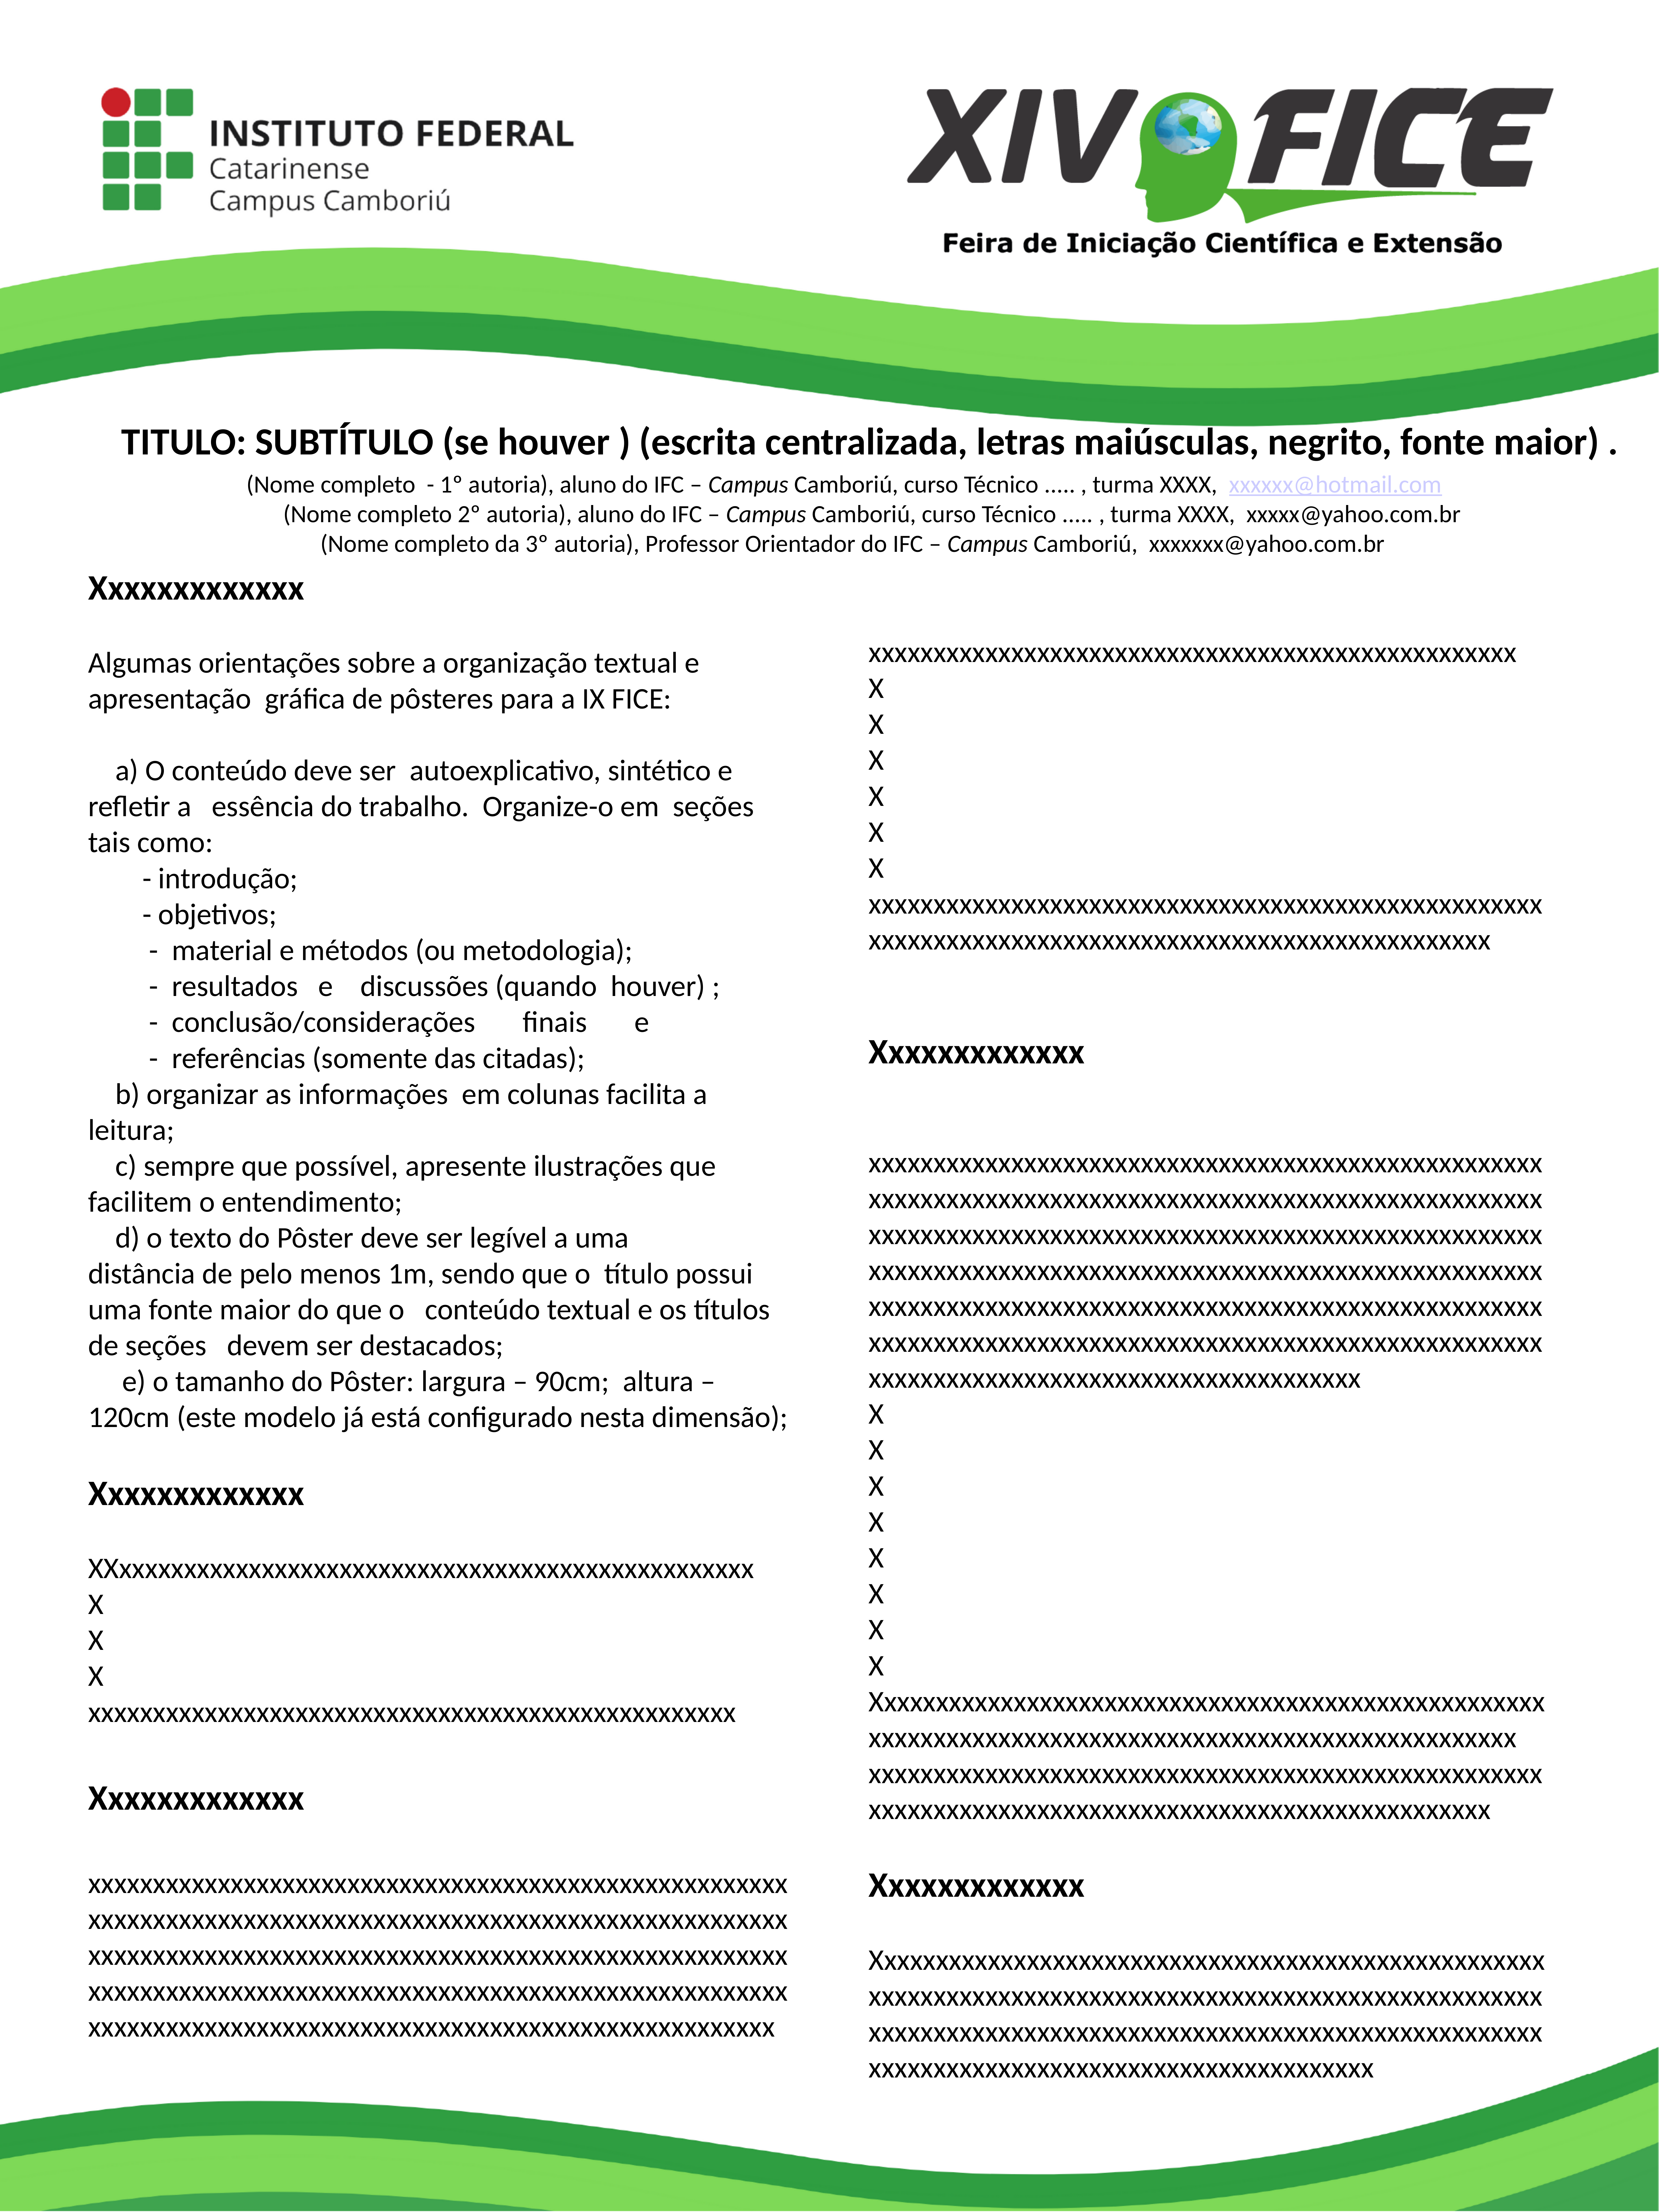

TITULO: SUBTÍTULO (se houver ) (escrita centralizada, letras maiúsculas, negrito, fonte maior) .
(Nome completo - 1º autoria), aluno do IFC – Campus Camboriú, curso Técnico ..... , turma XXXX, xxxxxx@hotmail.com
 (Nome completo 2º autoria), aluno do IFC – Campus Camboriú, curso Técnico ..... , turma XXXX, xxxxx@yahoo.com.br
 (Nome completo da 3º autoria), Professor Orientador do IFC – Campus Camboriú, xxxxxxx@yahoo.com.br
Xxxxxxxxxxxxx
Algumas orientações sobre a organização textual e apresentação gráfica de pôsteres para a IX FICE:
 a) O conteúdo deve ser autoexplicativo, sintético e refletir a essência do trabalho. Organize-o em seções tais como:
 - introdução;
 - objetivos;
 - material e métodos (ou metodologia);
 - resultados e discussões (quando houver) ;
 - conclusão/considerações finais e
 - referências (somente das citadas);
 b) organizar as informações em colunas facilita a leitura;
 c) sempre que possível, apresente ilustrações que facilitem o entendimento;
 d) o texto do Pôster deve ser legível a uma distância de pelo menos 1m, sendo que o título possui uma fonte maior do que o conteúdo textual e os títulos de seções devem ser destacados;
 e) o tamanho do Pôster: largura – 90cm; altura – 120cm (este modelo já está configurado nesta dimensão);
Xxxxxxxxxxxxx
XXxxxxxxxxxxxxxxxxxxxxxxxxxxxxxxxxxxxxxxxxxxxxxxxxx
X
X
X
xxxxxxxxxxxxxxxxxxxxxxxxxxxxxxxxxxxxxxxxxxxxxxxxxx
Xxxxxxxxxxxxx
xxxxxxxxxxxxxxxxxxxxxxxxxxxxxxxxxxxxxxxxxxxxxxxxxxxxxxxxxxxxxxxxxxxxxxxxxxxxxxxxxxxxxxxxxxxxxxxxxxxxxxxxxxxxxxxxxxxxxxxxxxxxxxxxxxxxxxxxxxxxxxxxxxxxxxxxxxxxxxxxxxxxxxxxxxxxxxxxxxxxxxxxxxxxxxxxxxxxxxxxxxxxxxxxxxxxxxxxxxxxxxxxxxxxxxxxxxxxxxxxxxxxxxxxxxxxxxxxxxxxxxxxxxxxx
xxxxxxxxxxxxxxxxxxxxxxxxxxxxxxxxxxxxxxxxxxxxxxxxxx
X
X
X
X
X
X
xxxxxxxxxxxxxxxxxxxxxxxxxxxxxxxxxxxxxxxxxxxxxxxxxxxxxxxxxxxxxxxxxxxxxxxxxxxxxxxxxxxxxxxxxxxxxxxxxxxx
Xxxxxxxxxxxxx
xxxxxxxxxxxxxxxxxxxxxxxxxxxxxxxxxxxxxxxxxxxxxxxxxxxxxxxxxxxxxxxxxxxxxxxxxxxxxxxxxxxxxxxxxxxxxxxxxxxxxxxxxxxxxxxxxxxxxxxxxxxxxxxxxxxxxxxxxxxxxxxxxxxxxxxxxxxxxxxxxxxxxxxxxxxxxxxxxxxxxxxxxxxxxxxxxxxxxxxxxxxxxxxxxxxxxxxxxxxxxxxxxxxxxxxxxxxxxxxxxxxxxxxxxxxxxxxxxxxxxxxxxxxxxxxxxxxxxxxxxxxxxxxxxxxxxxxxxxxxxxxxxxxxxxxxxxxxxxxxxxxxxxxxxxxxxxxxxxxxxxxxxxxxxx
X
X
X
X
X
X
X
X
Xxxxxxxxxxxxxxxxxxxxxxxxxxxxxxxxxxxxxxxxxxxxxxxxxxxxxxxxxxxxxxxxxxxxxxxxxxxxxxxxxxxxxxxxxxxxxxxxxxxxxx
xxxxxxxxxxxxxxxxxxxxxxxxxxxxxxxxxxxxxxxxxxxxxxxxxxxxxxxxxxxxxxxxxxxxxxxxxxxxxxxxxxxxxxxxxxxxxxxxxxxx
Xxxxxxxxxxxxx
Xxxxxxxxxxxxxxxxxxxxxxxxxxxxxxxxxxxxxxxxxxxxxxxxxxxxxxxxxxxxxxxxxxxxxxxxxxxxxxxxxxxxxxxxxxxxxxxxxxxxxxxxxxxxxxxxxxxxxxxxxxxxxxxxxxxxxxxxxxxxxxxxxxxxxxxxxxxxxxxxxxxxxxxxxxxxxxxxxxxxxxxxxxxxxxxxxxx